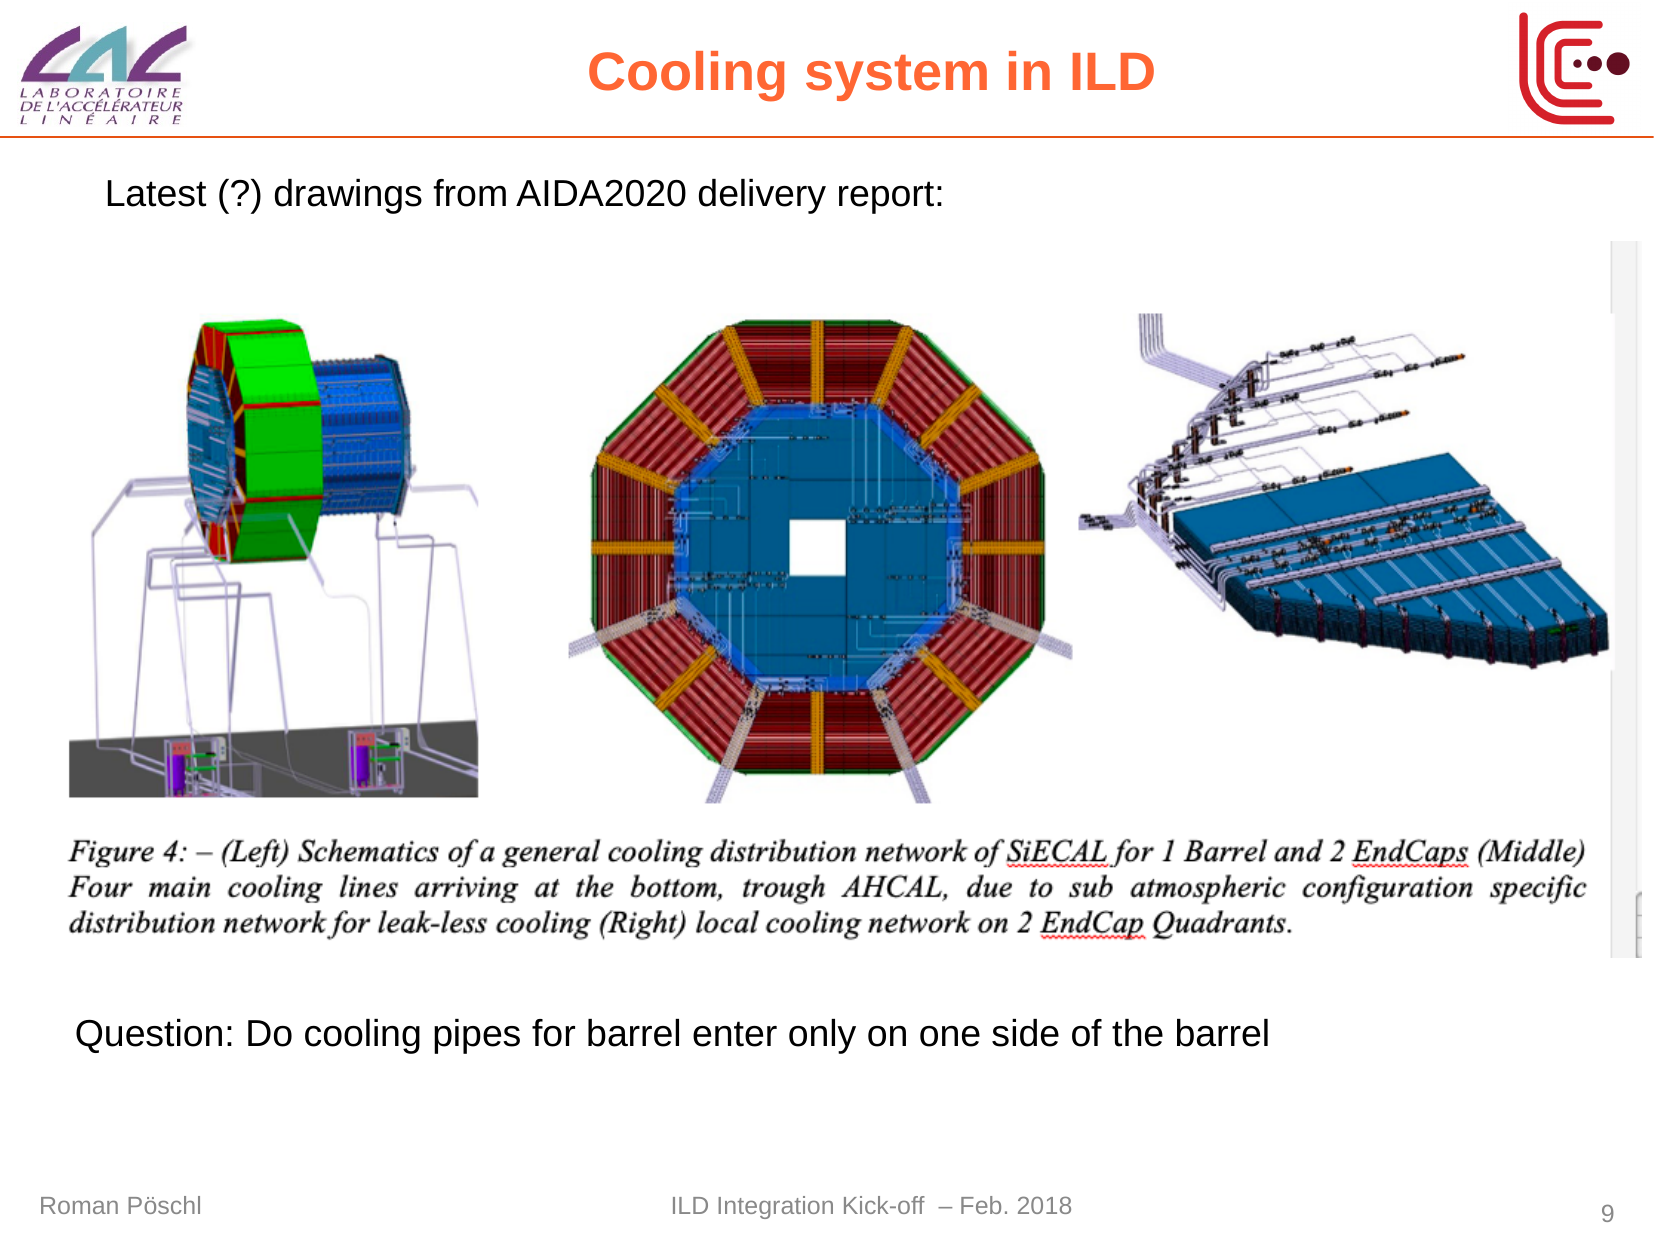

# Cooling system in ILD
Latest (?) drawings from AIDA2020 delivery report:
Question: Do cooling pipes for barrel enter only on one side of the barrel